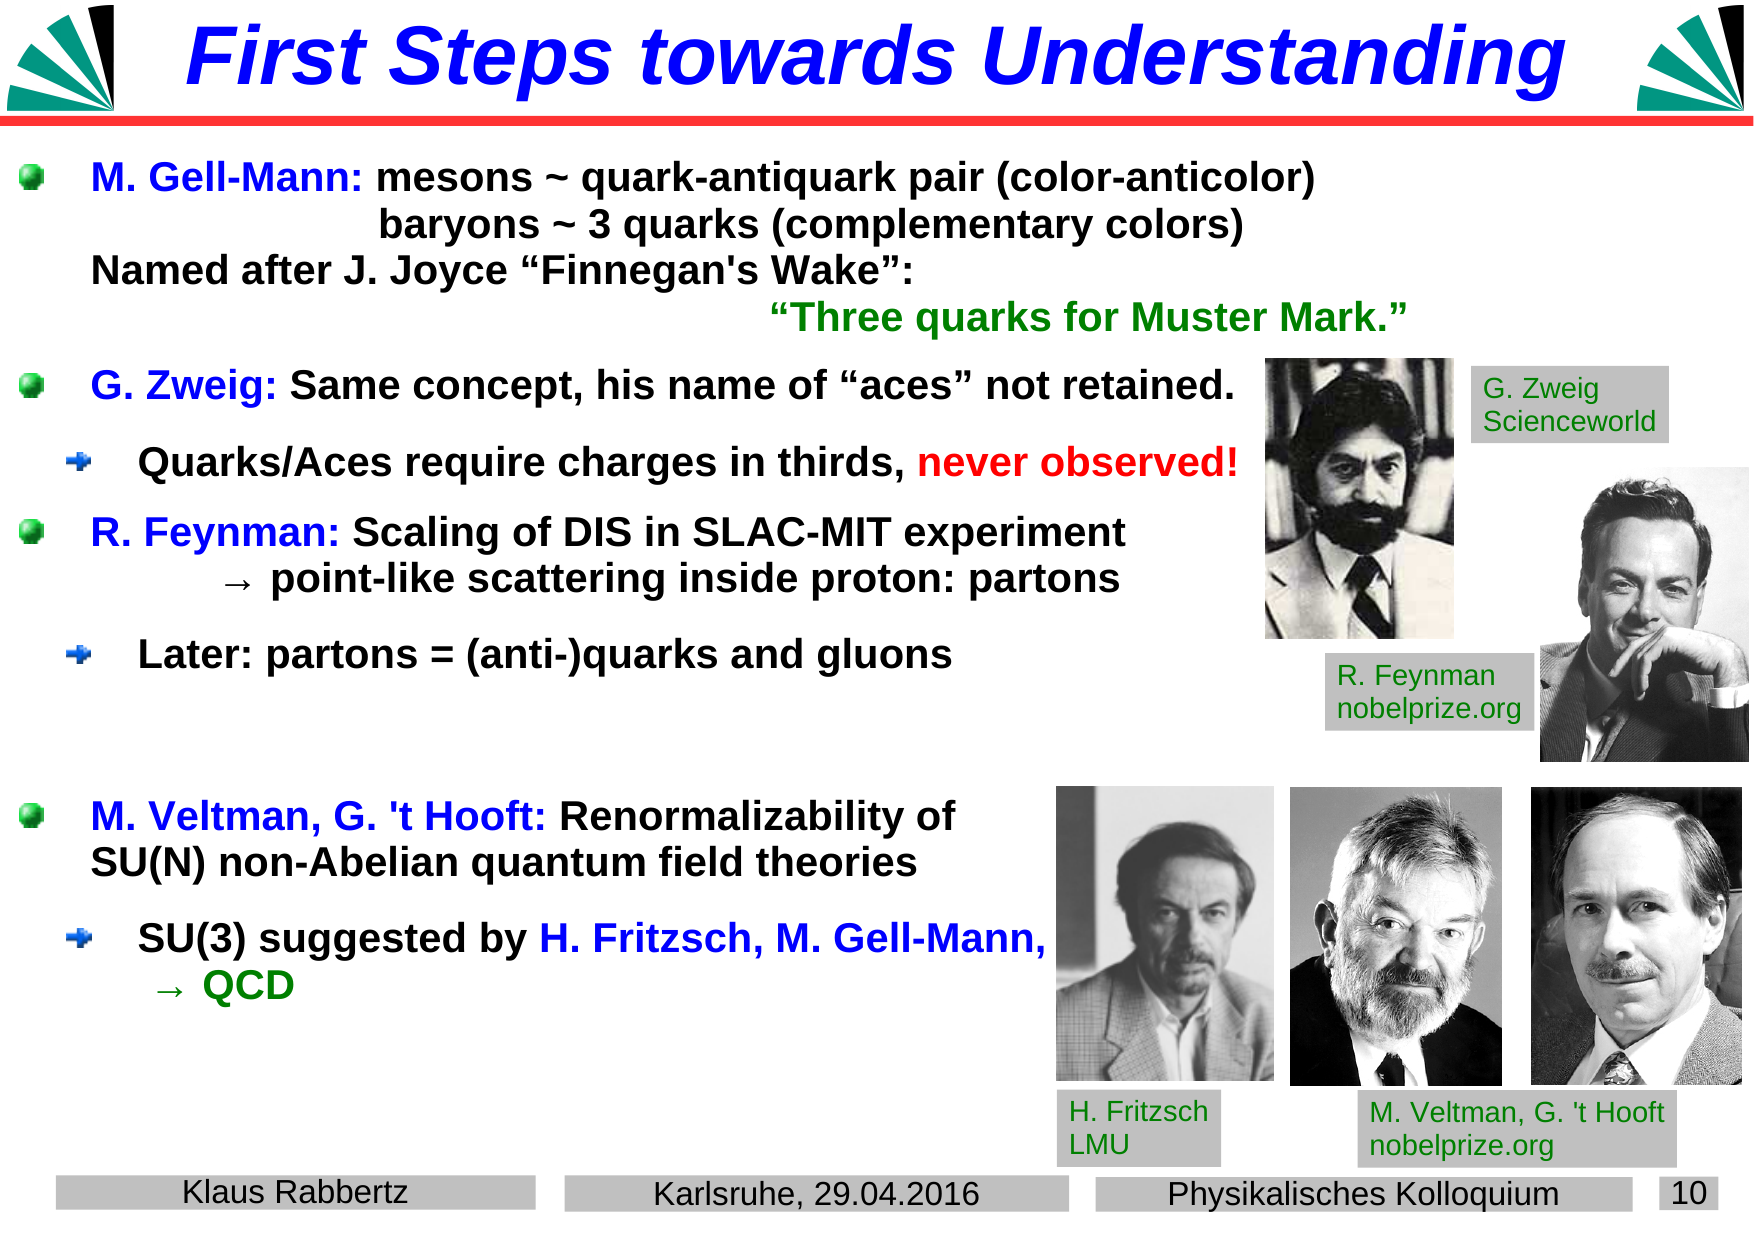

# First Steps towards Understanding
M. Gell-Mann: mesons ~ quark-antiquark pair (color-anticolor) baryons ~ 3 quarks (complementary colors) Named after J. Joyce “Finnegan's Wake”: “Three quarks for Muster Mark.”
G. Zweig: Same concept, his name of “aces” not retained.
Quarks/Aces require charges in thirds, never observed!
R. Feynman: Scaling of DIS in SLAC-MIT experiment → point-like scattering inside proton: partons
Later: partons = (anti-)quarks and gluons
G. Zweig
Scienceworld
R. Feynman
nobelprize.org
M. Veltman, G. 't Hooft: Renormalizability of SU(N) non-Abelian quantum field theories
SU(3) suggested by H. Fritzsch, M. Gell-Mann, → QCD
H. Fritzsch
LMU
M. Veltman, G. 't Hooft
nobelprize.org